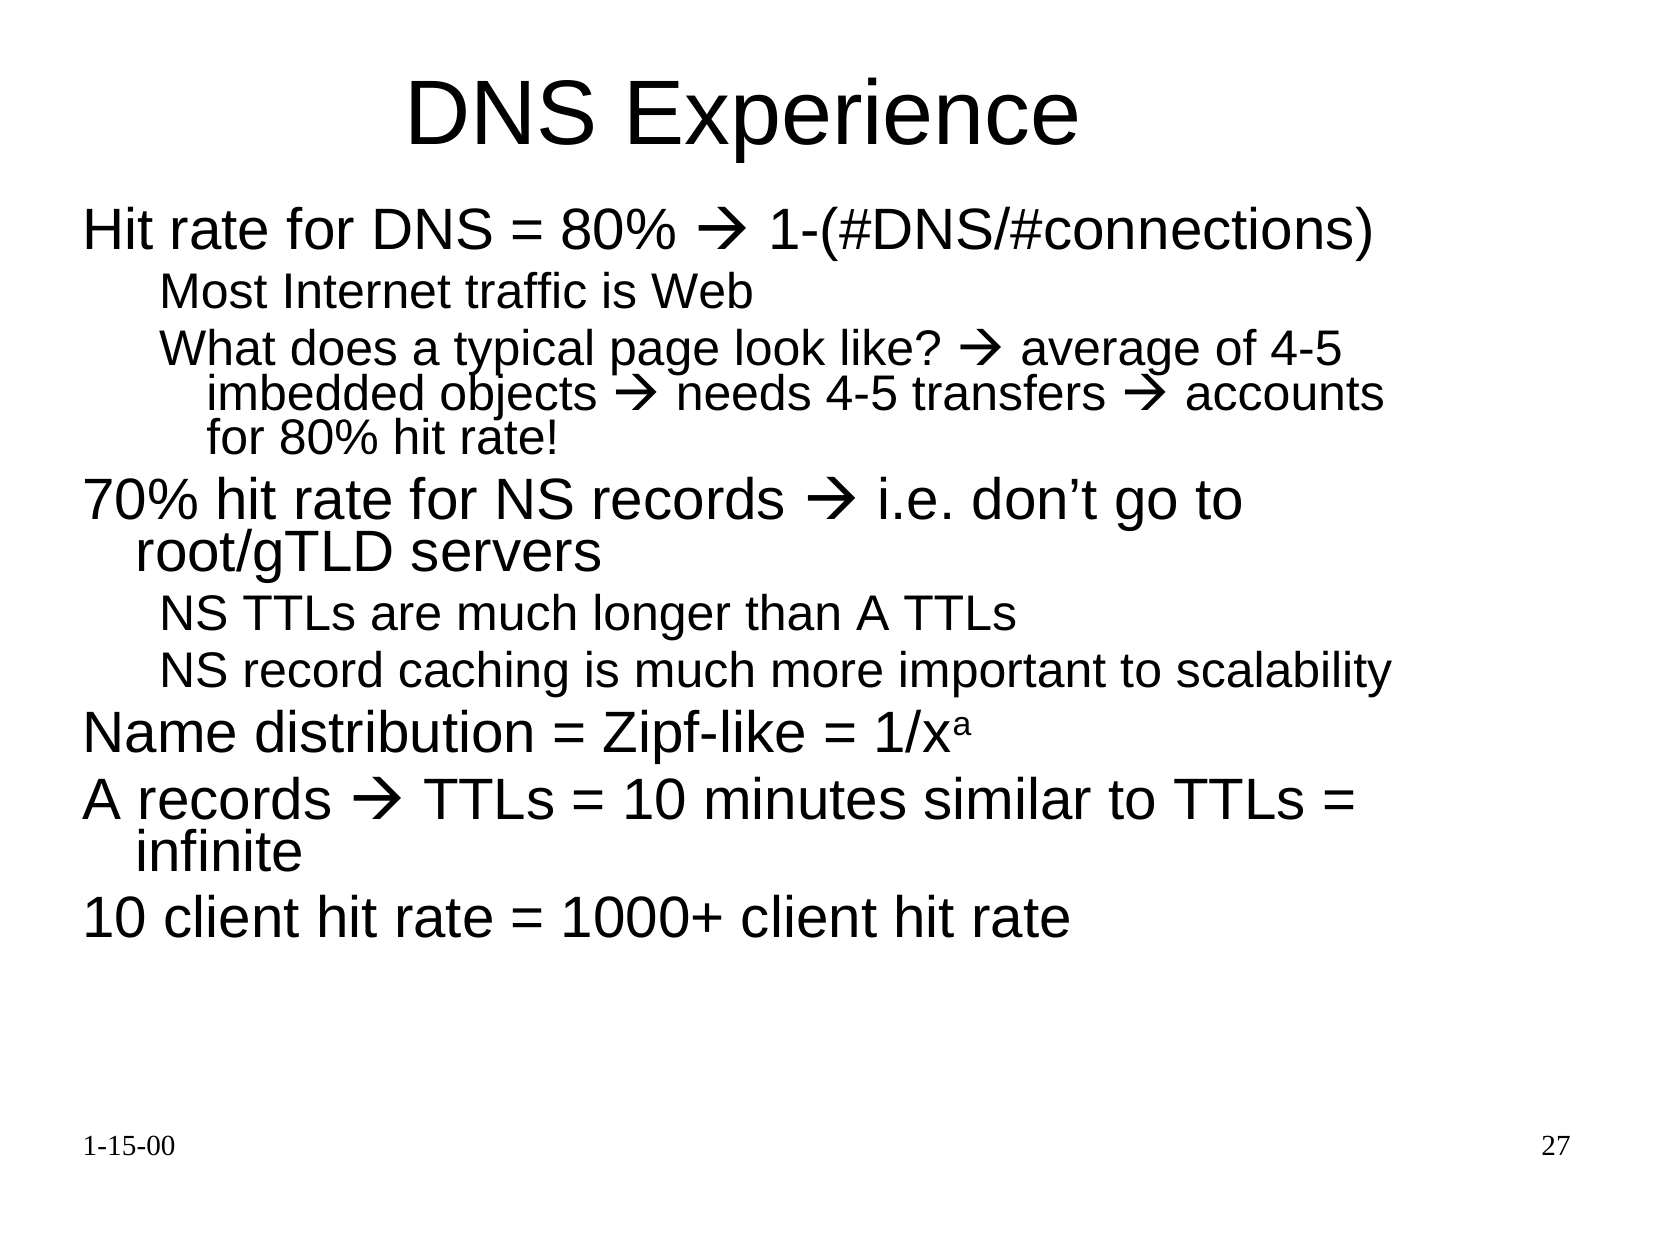

# DNS Experience
Hit rate for DNS = 80%  1-(#DNS/#connections)
Most Internet traffic is Web
What does a typical page look like?  average of 4-5 imbedded objects  needs 4-5 transfers  accounts for 80% hit rate!
70% hit rate for NS records  i.e. don’t go to root/gTLD servers
NS TTLs are much longer than A TTLs
NS record caching is much more important to scalability
Name distribution = Zipf-like = 1/xa
A records  TTLs = 10 minutes similar to TTLs = infinite
10 client hit rate = 1000+ client hit rate
1-15-00
27